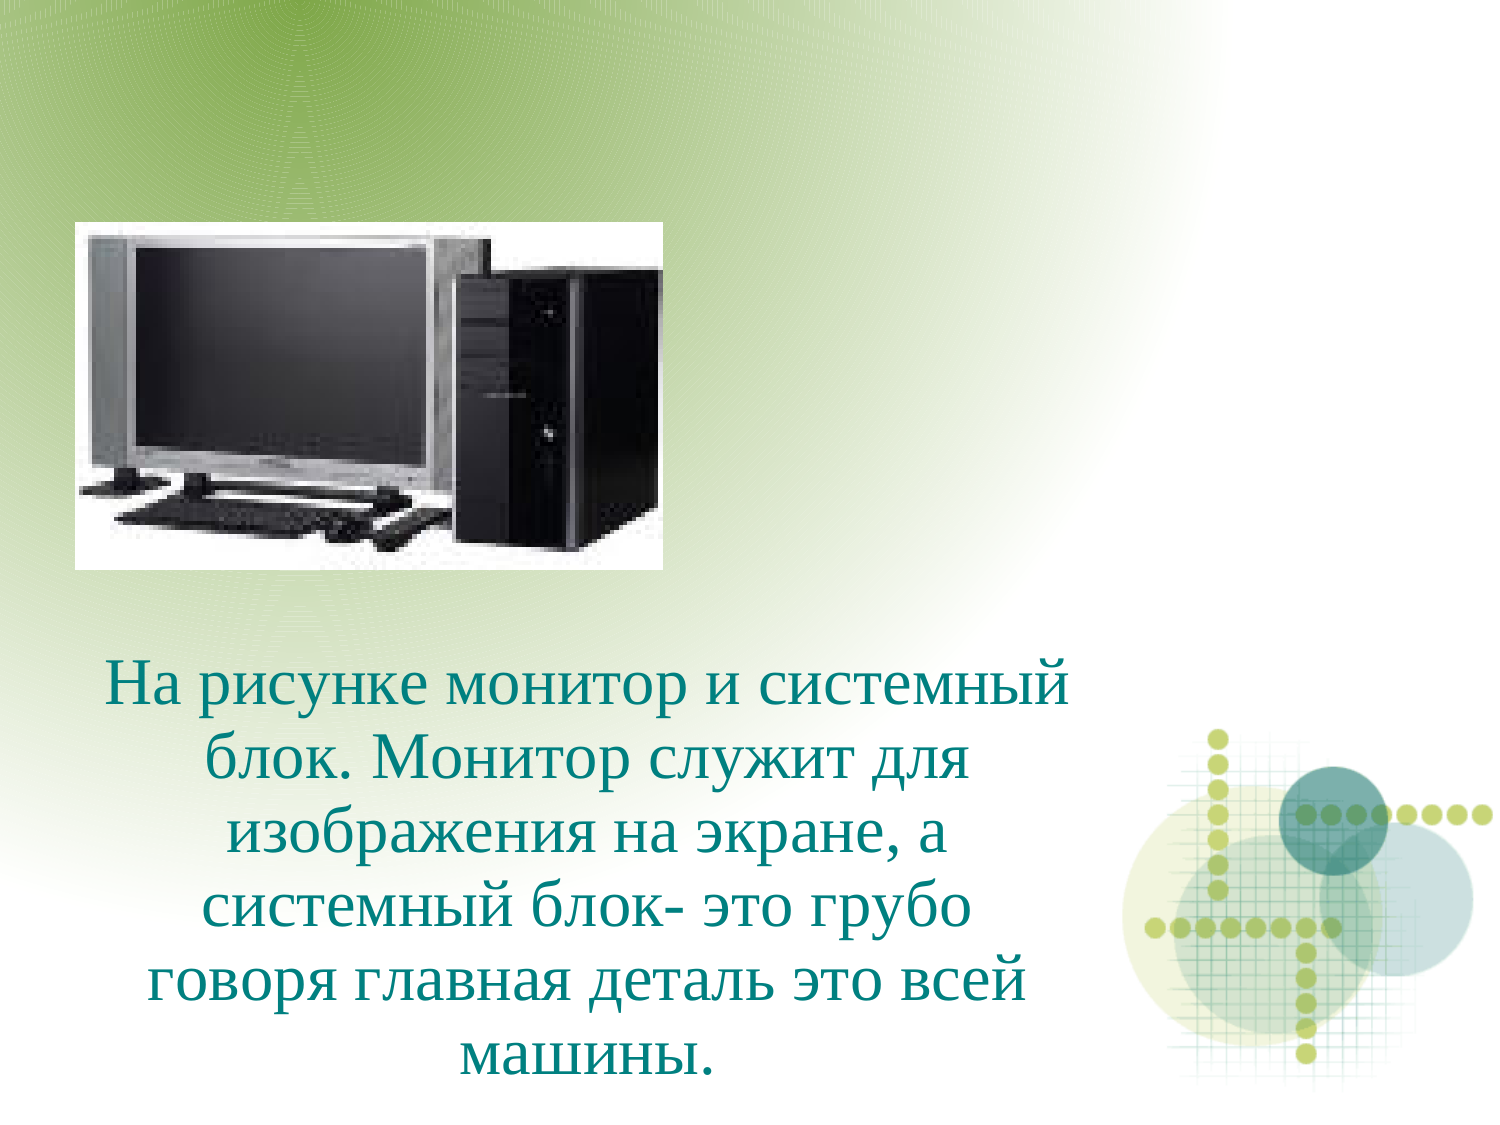

# На рисунке монитор и системный блок. Монитор служит для изображения на экране, а системный блок- это грубо говоря главная деталь это всей машины.